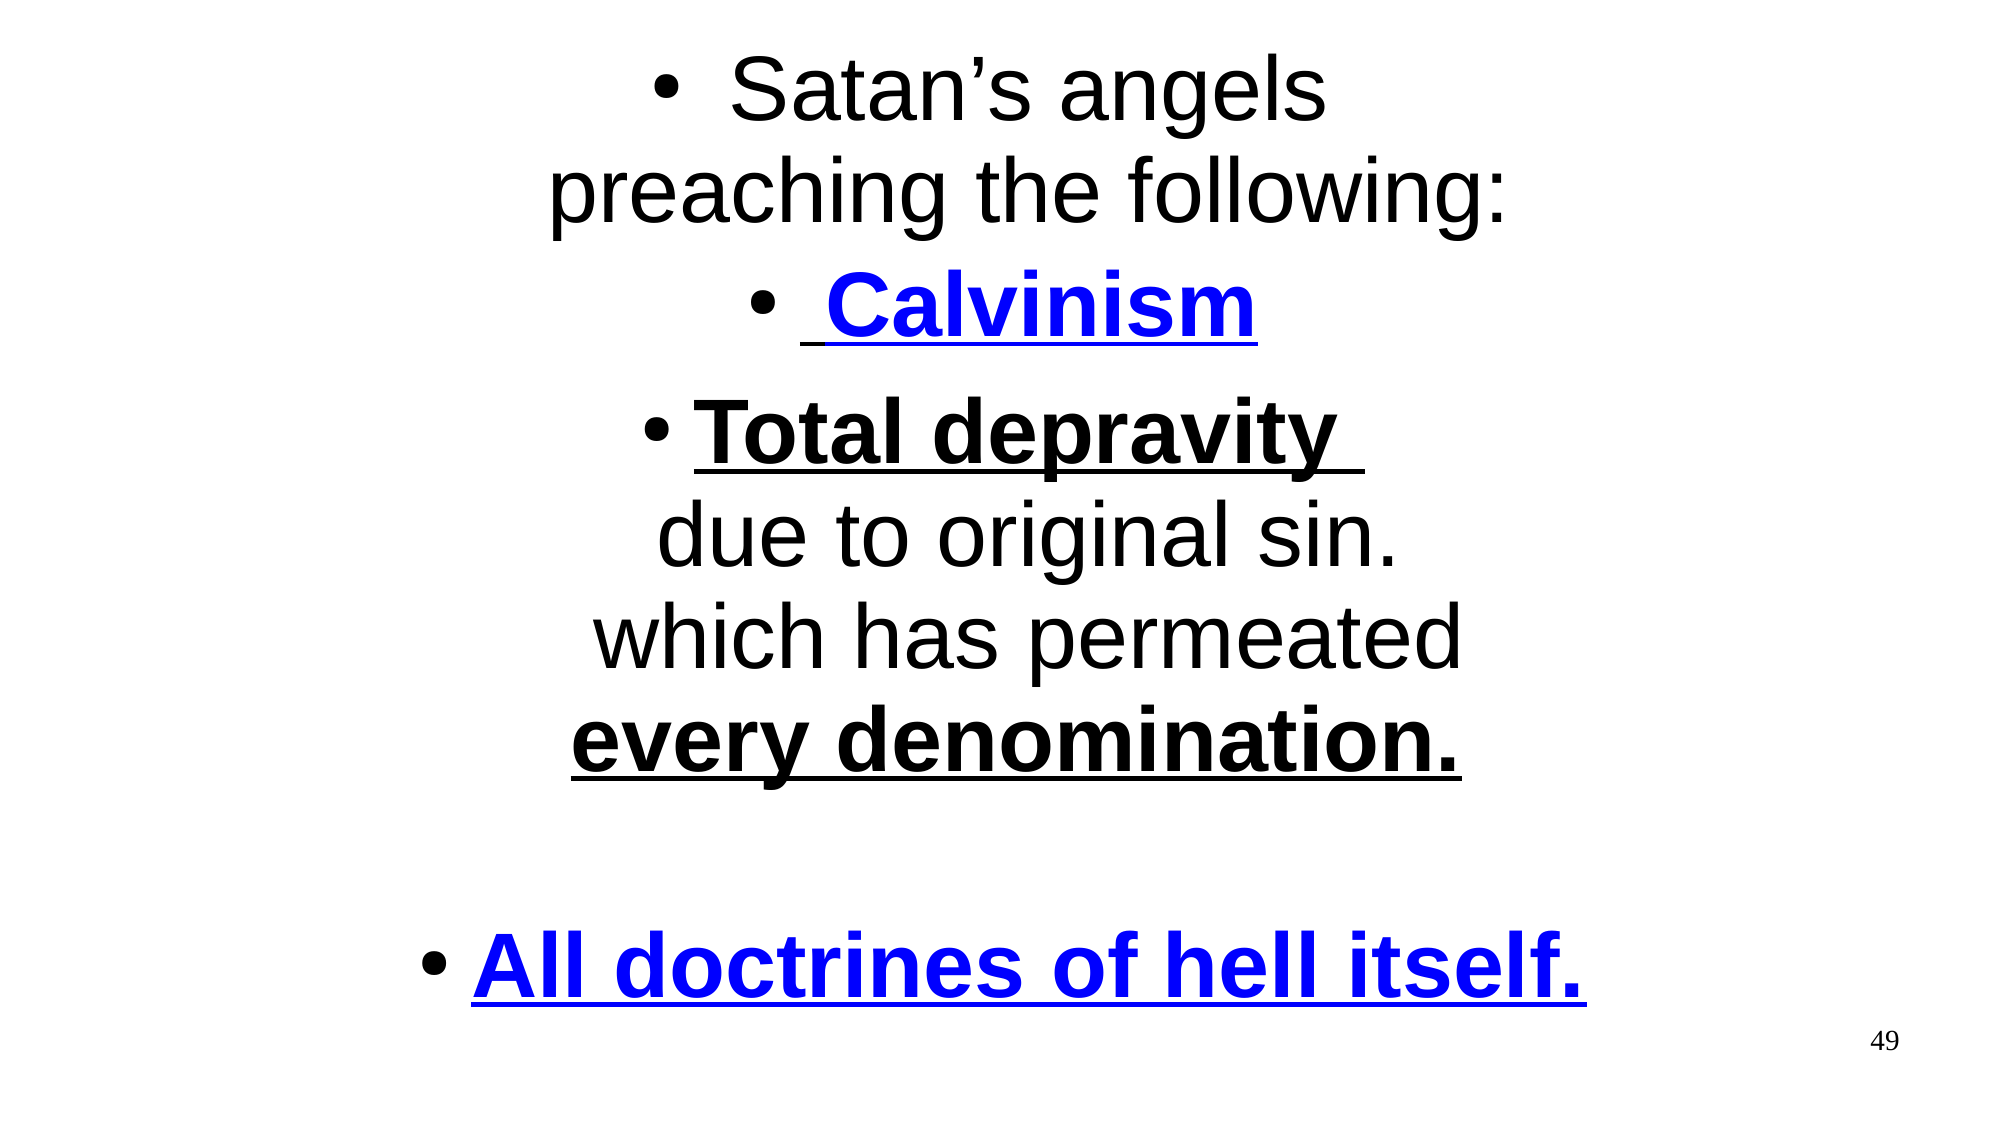

# Satan’s angels preaching the following:
 Calvinism
Total depravity
due to original sin.
which has permeated
every denomination.
All doctrines of hell itself.
49